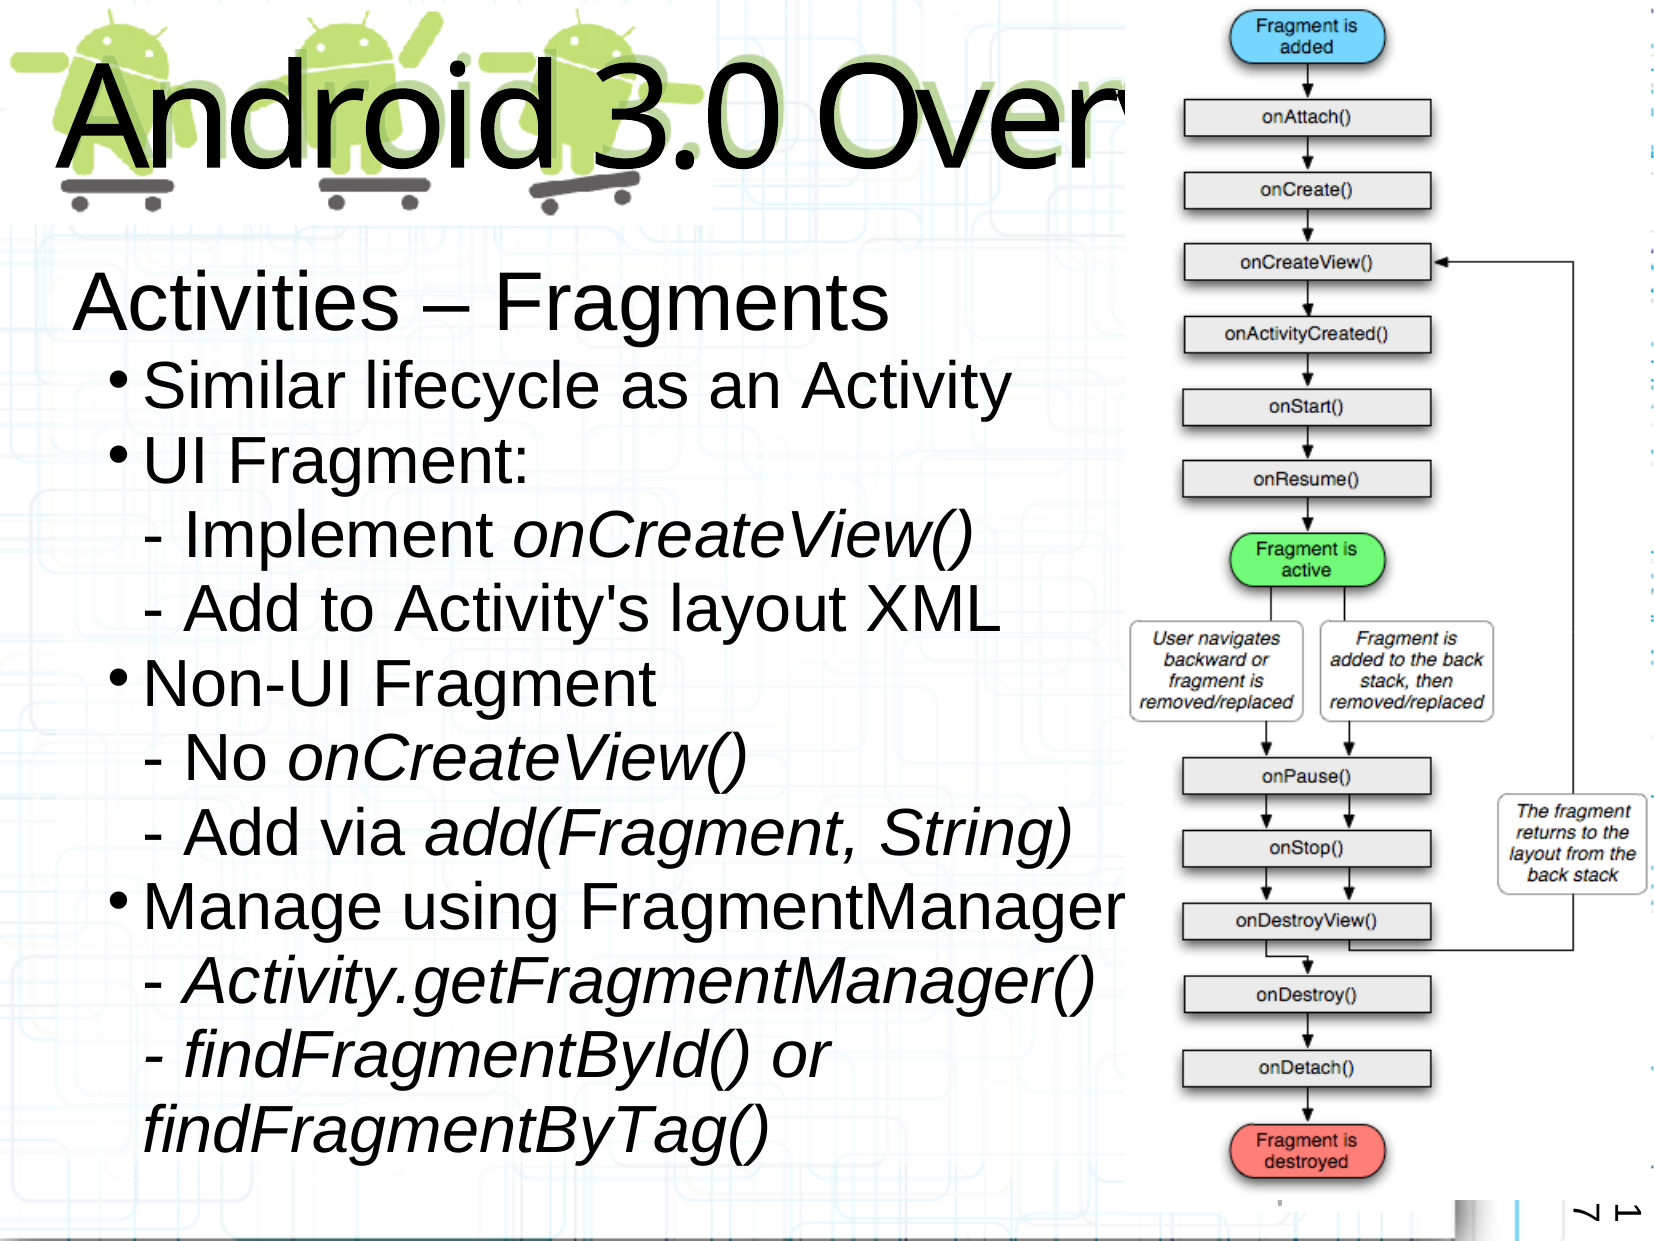

Android 3.0 Overview
Activities – Fragments
Similar lifecycle as an Activity
UI Fragment:
- Implement onCreateView()
- Add to Activity's layout XML
Non-UI Fragment
- No onCreateView()
- Add via add(Fragment, String)
Manage using FragmentManager
- Activity.getFragmentManager()
- findFragmentById() or findFragmentByTag()
For CIS 542, Spring 2011
Philip Peng, 2011-03-17